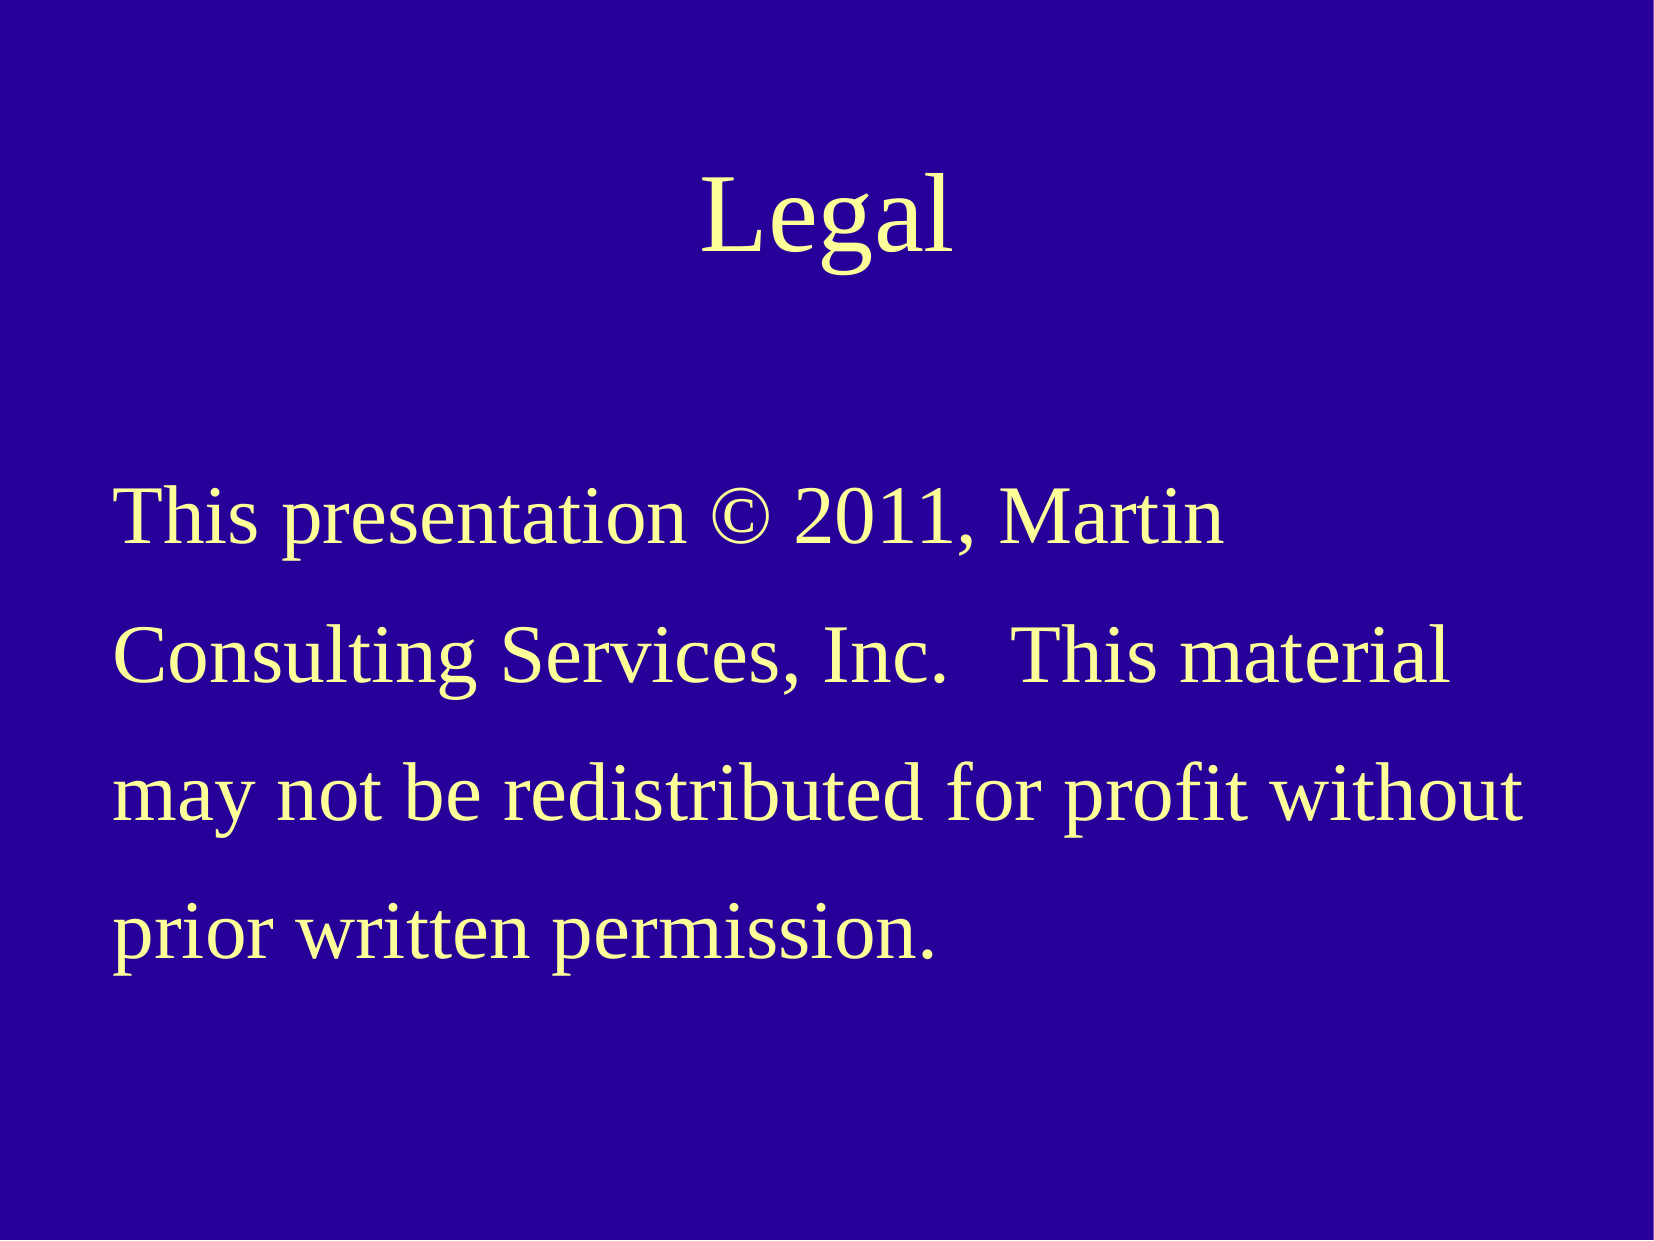

# Legal
This presentation © 2011, Martin Consulting Services, Inc. This material may not be redistributed for profit without prior written permission.